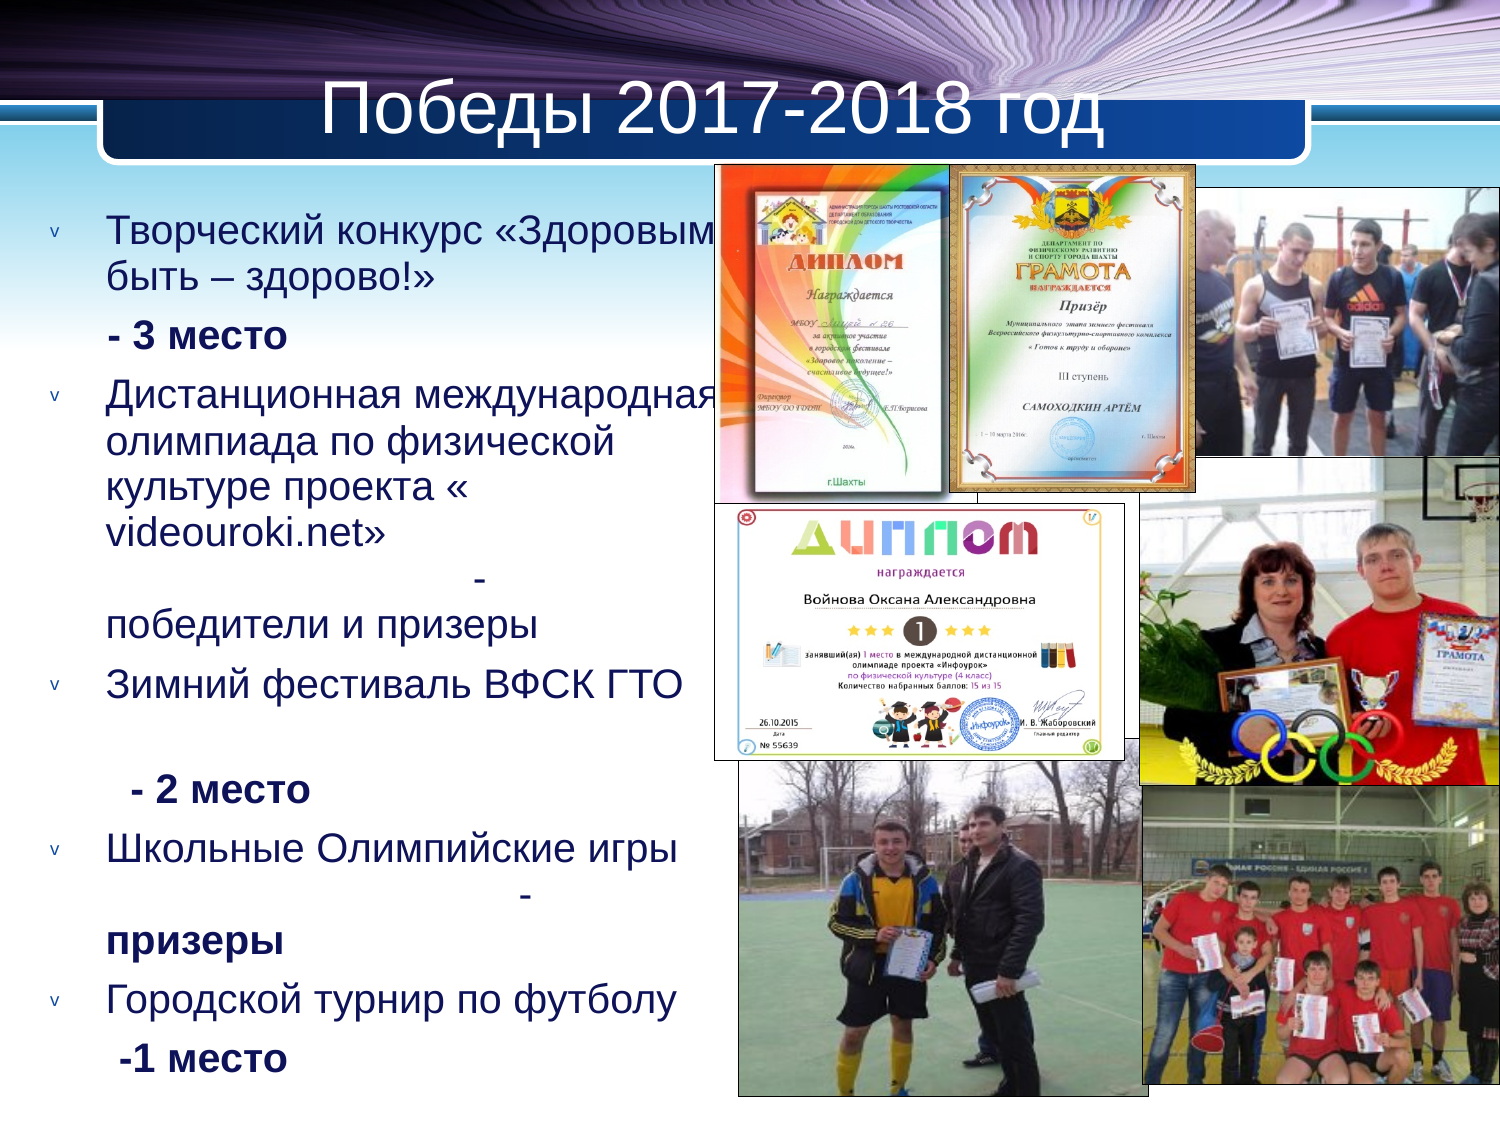

# Победы 2017-2018 год
Творческий конкурс «Здоровым быть – здорово!»
 - 3 место
Дистанционная международная олимпиада по физической культуре проекта « videouroki.net» - победители и призеры
Зимний фестиваль ВФСК ГТО
 - 2 место
Школьные Олимпийские игры - призеры
Городской турнир по футболу
 -1 место